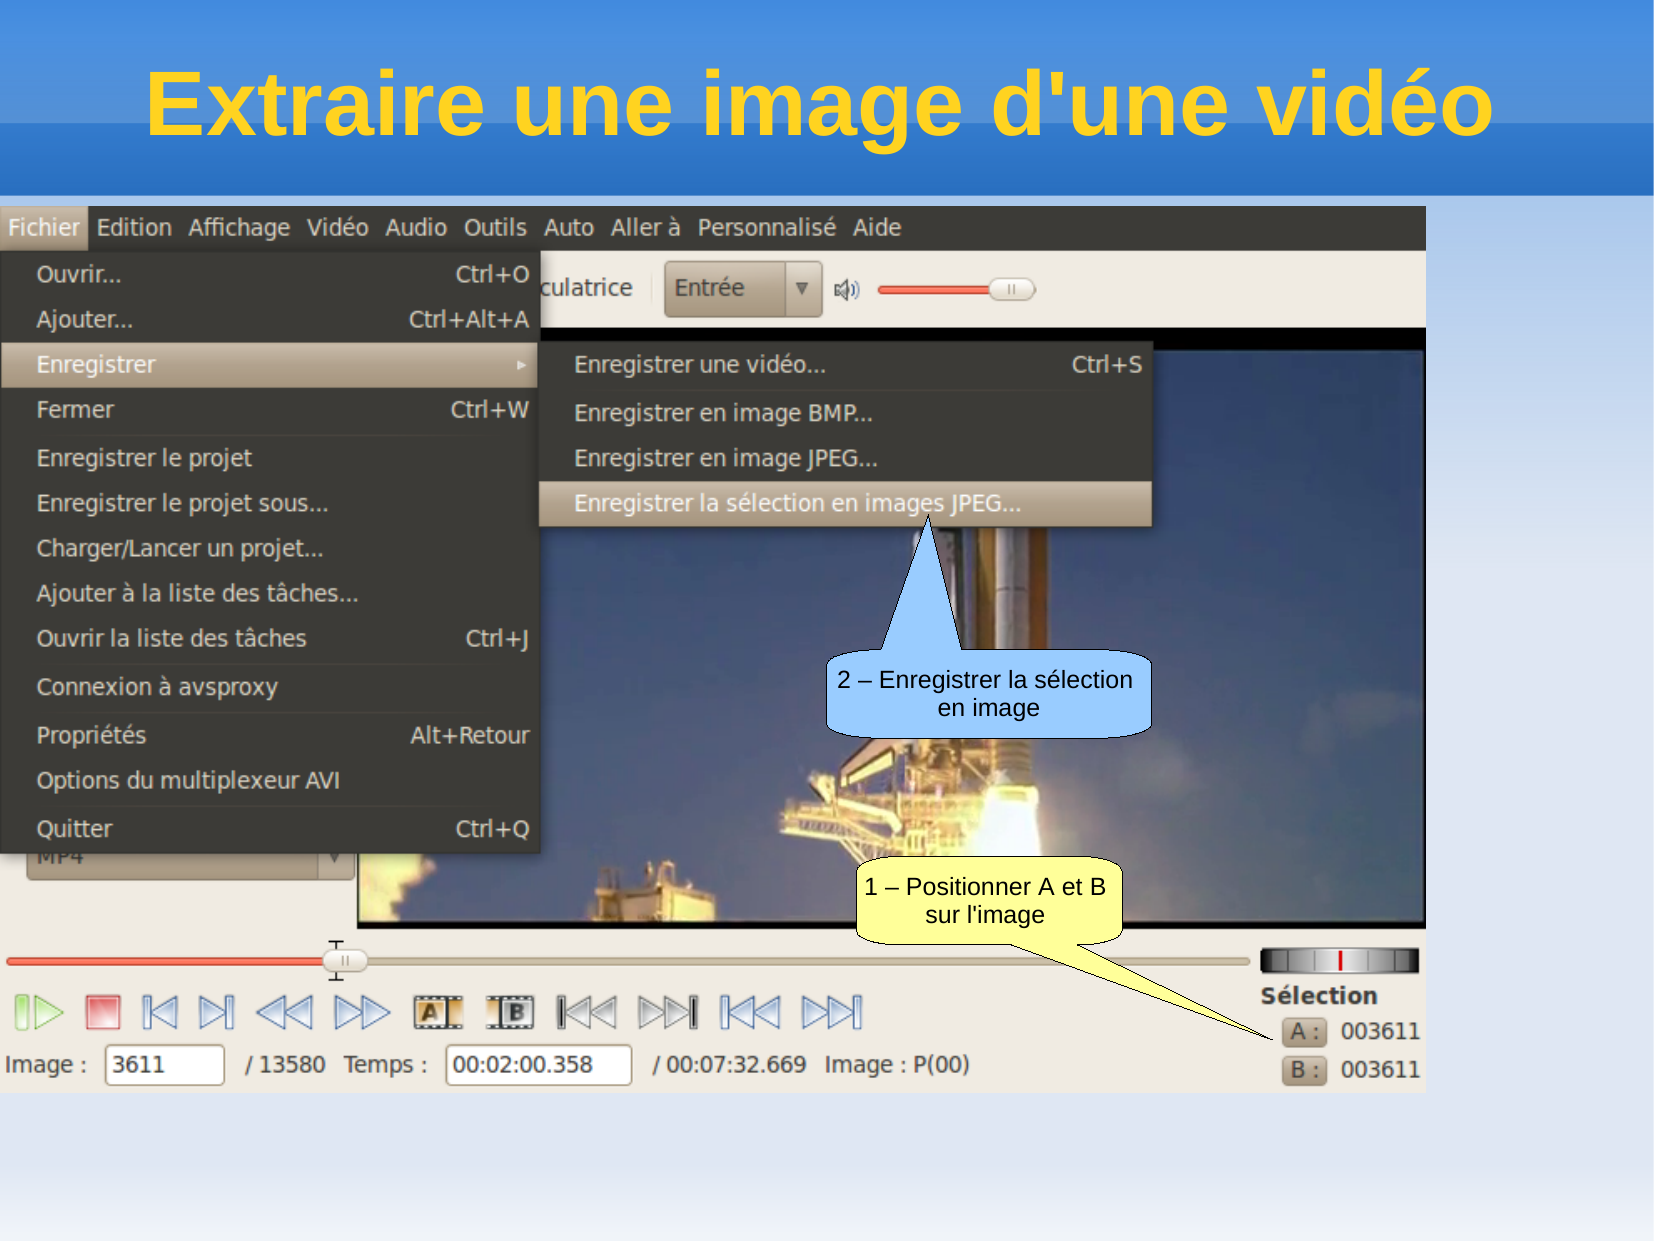

# Extraire une image d'une vidéo
2 – Enregistrer la sélection
en image
1 – Positionner A et B
sur l'image